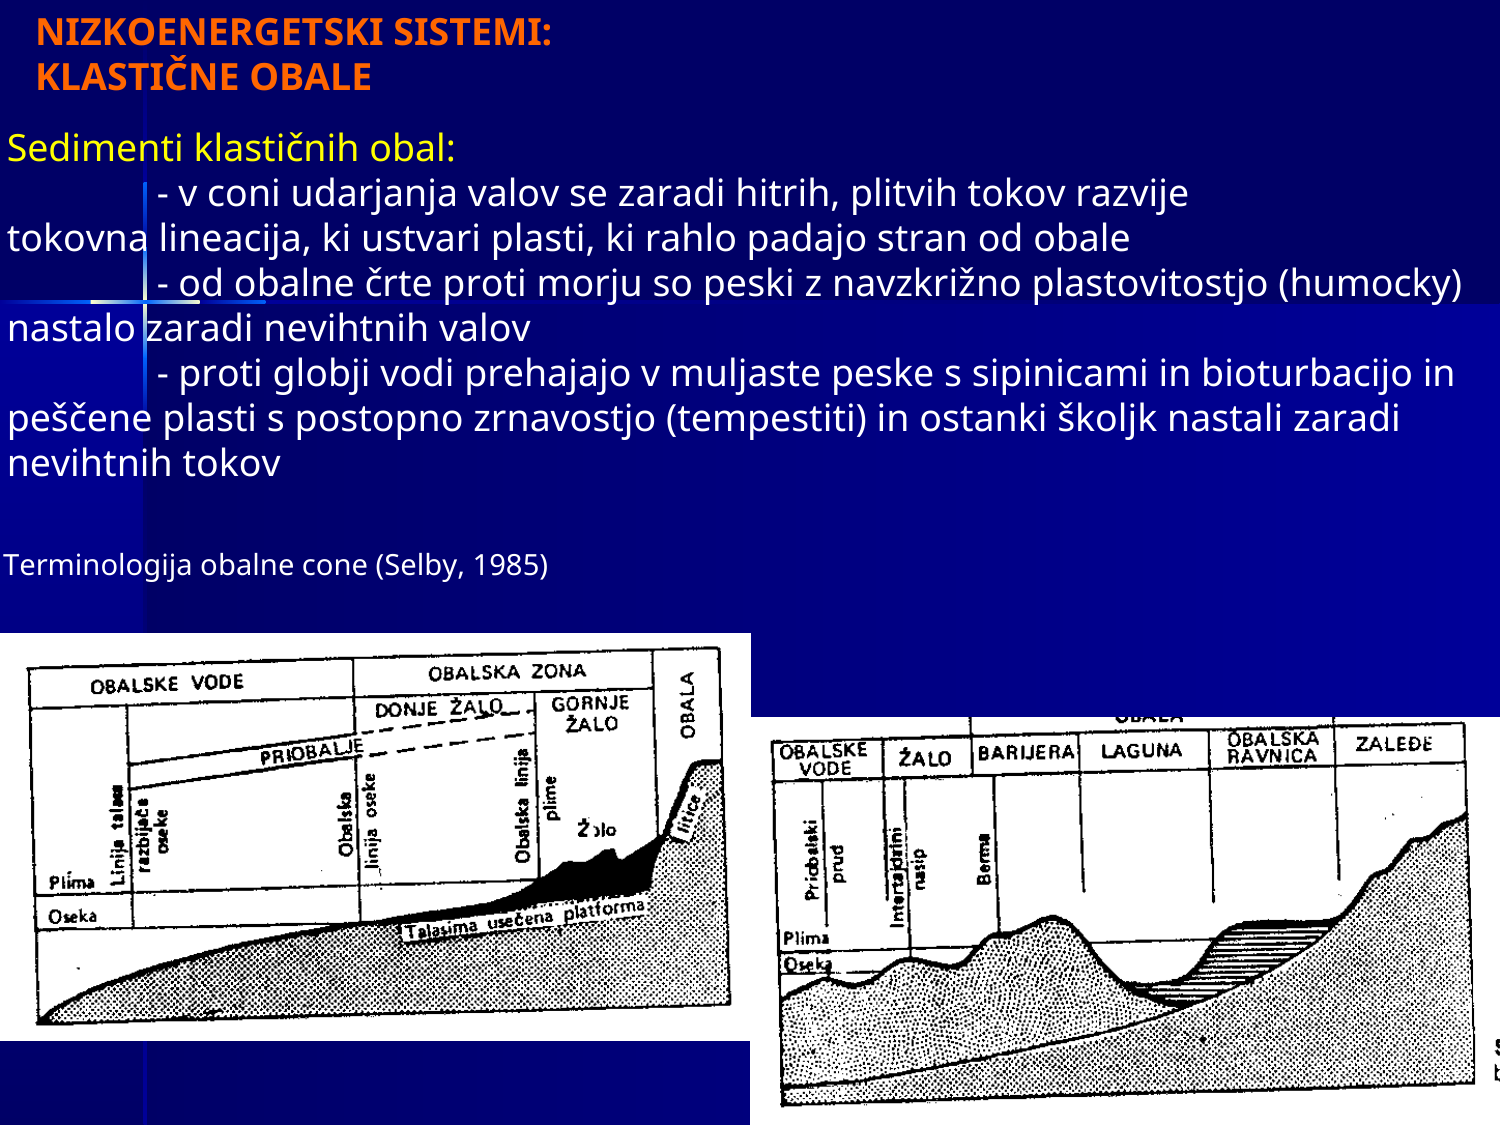

NIZKOENERGETSKI SISTEMI:
KLASTIČNE OBALE
Sedimenti klastičnih obal:
	- v coni udarjanja valov se zaradi hitrih, plitvih tokov razvije
tokovna lineacija, ki ustvari plasti, ki rahlo padajo stran od obale
	- od obalne črte proti morju so peski z navzkrižno plastovitostjo (humocky)
nastalo zaradi nevihtnih valov
	- proti globji vodi prehajajo v muljaste peske s sipinicami in bioturbacijo in
peščene plasti s postopno zrnavostjo (tempestiti) in ostanki školjk nastali zaradi
nevihtnih tokov
Terminologija obalne cone (Selby, 1985)